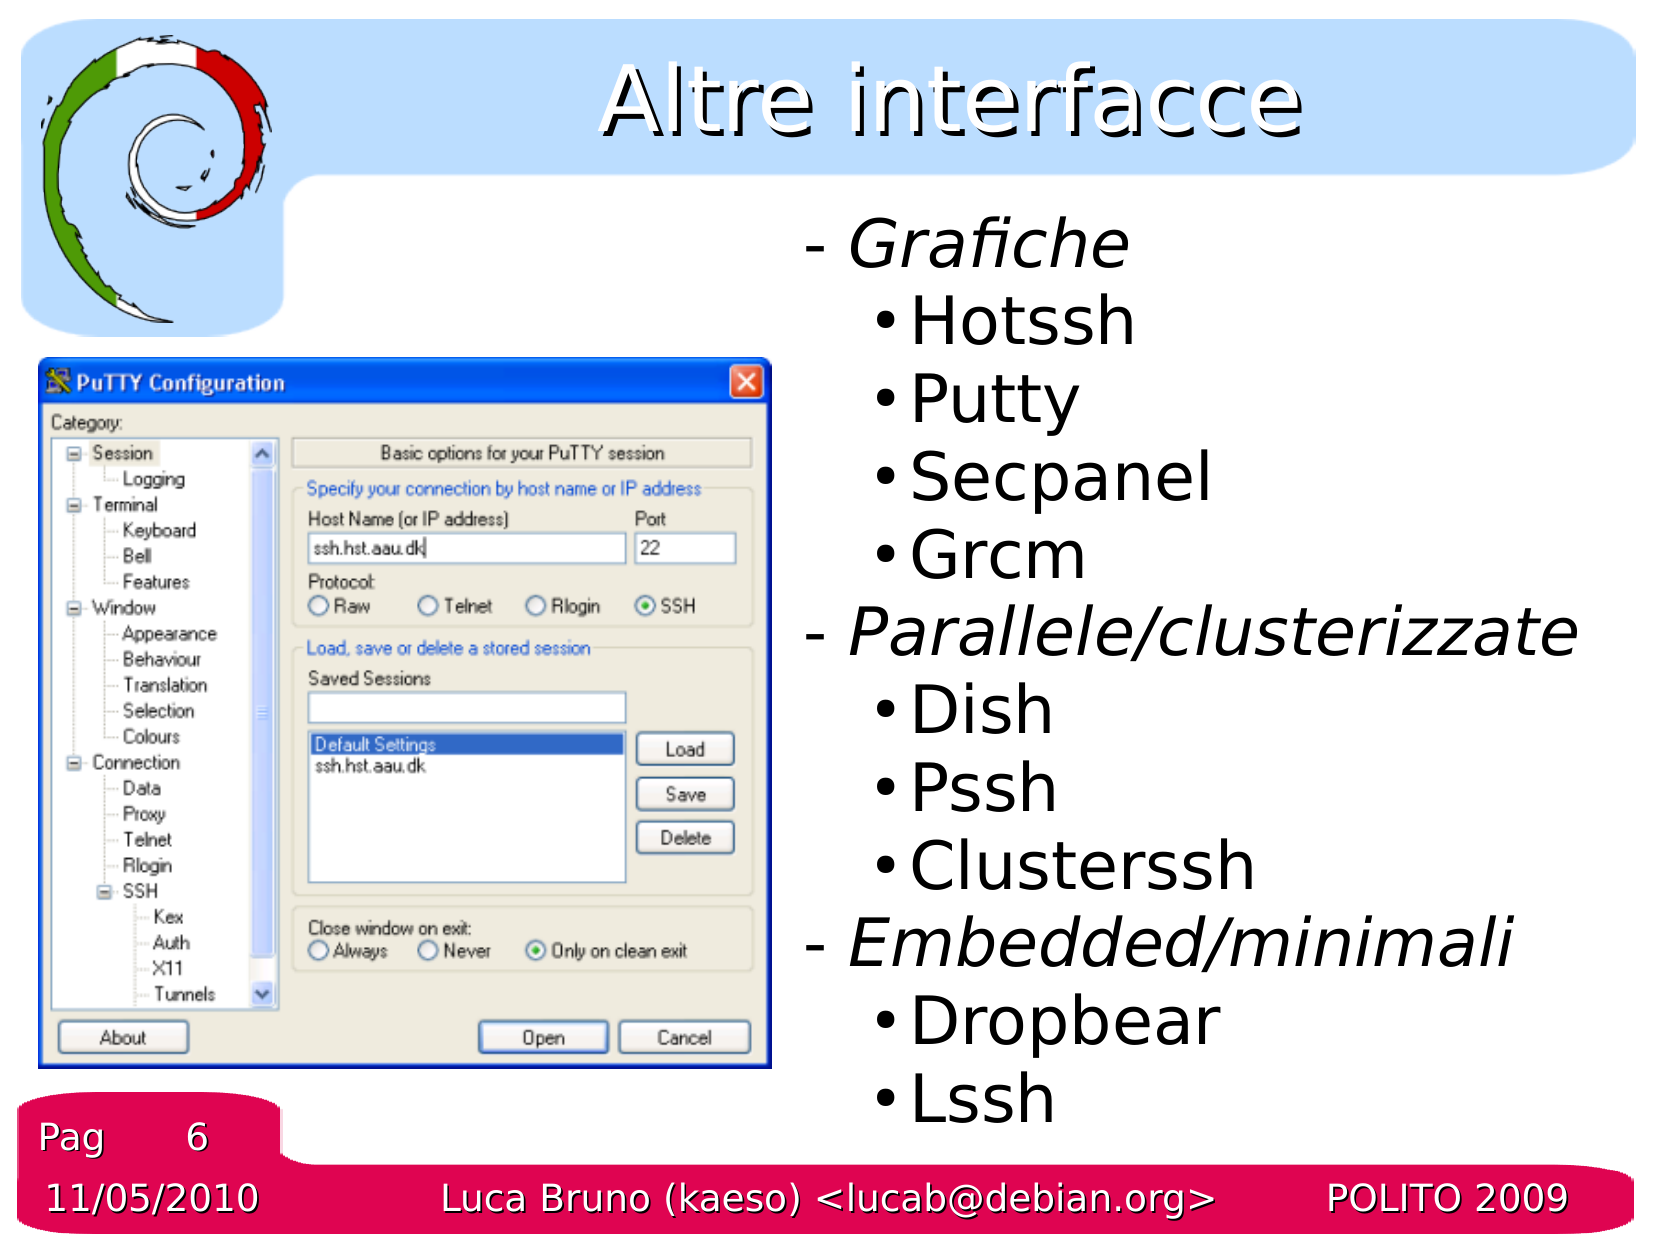

# Altre interfacce
- Grafiche
Hotssh
Putty
Secpanel
Grcm
- Parallele/clusterizzate
Dish
Pssh
Clusterssh
- Embedded/minimali
Dropbear
Lssh
Pag
Luca Bruno (kaeso) <lucab@debian.org> 		POLITO 2009
11/05/2010